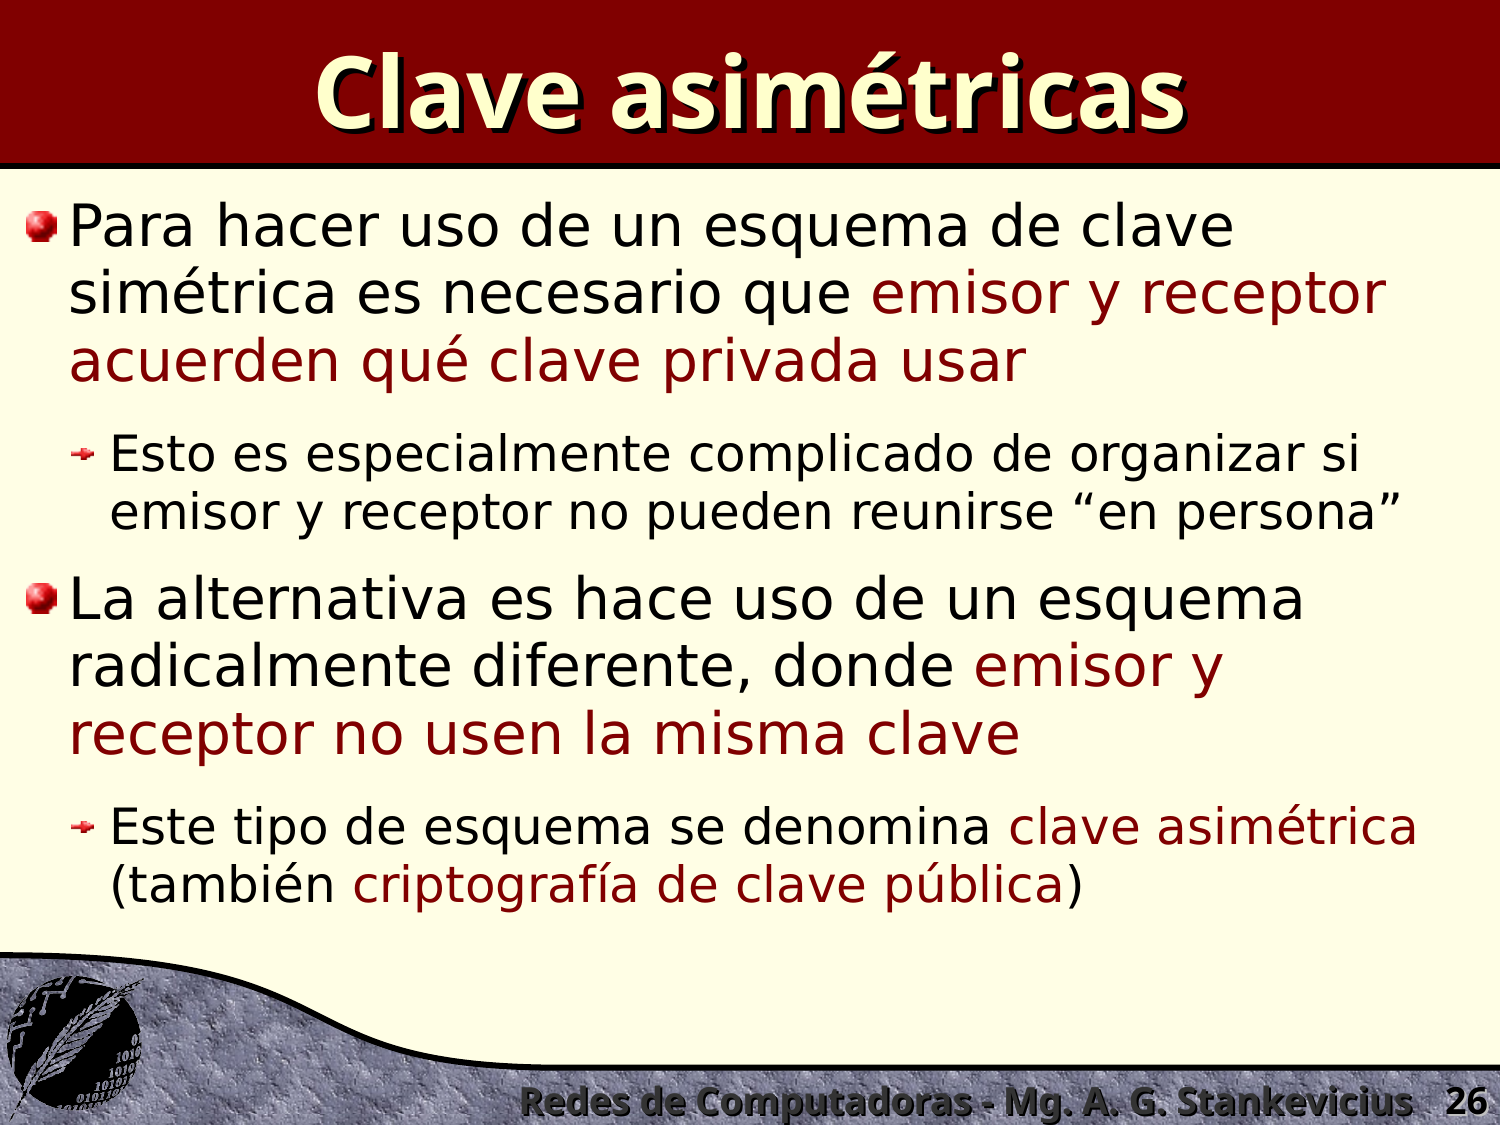

# Clave asimétricas
Para hacer uso de un esquema de clave simétrica es necesario que emisor y receptor acuerden qué clave privada usar
Esto es especialmente complicado de organizar si emisor y receptor no pueden reunirse “en persona”
La alternativa es hace uso de un esquema radicalmente diferente, donde emisor y receptor no usen la misma clave
Este tipo de esquema se denomina clave asimétrica (también criptografía de clave pública)
26